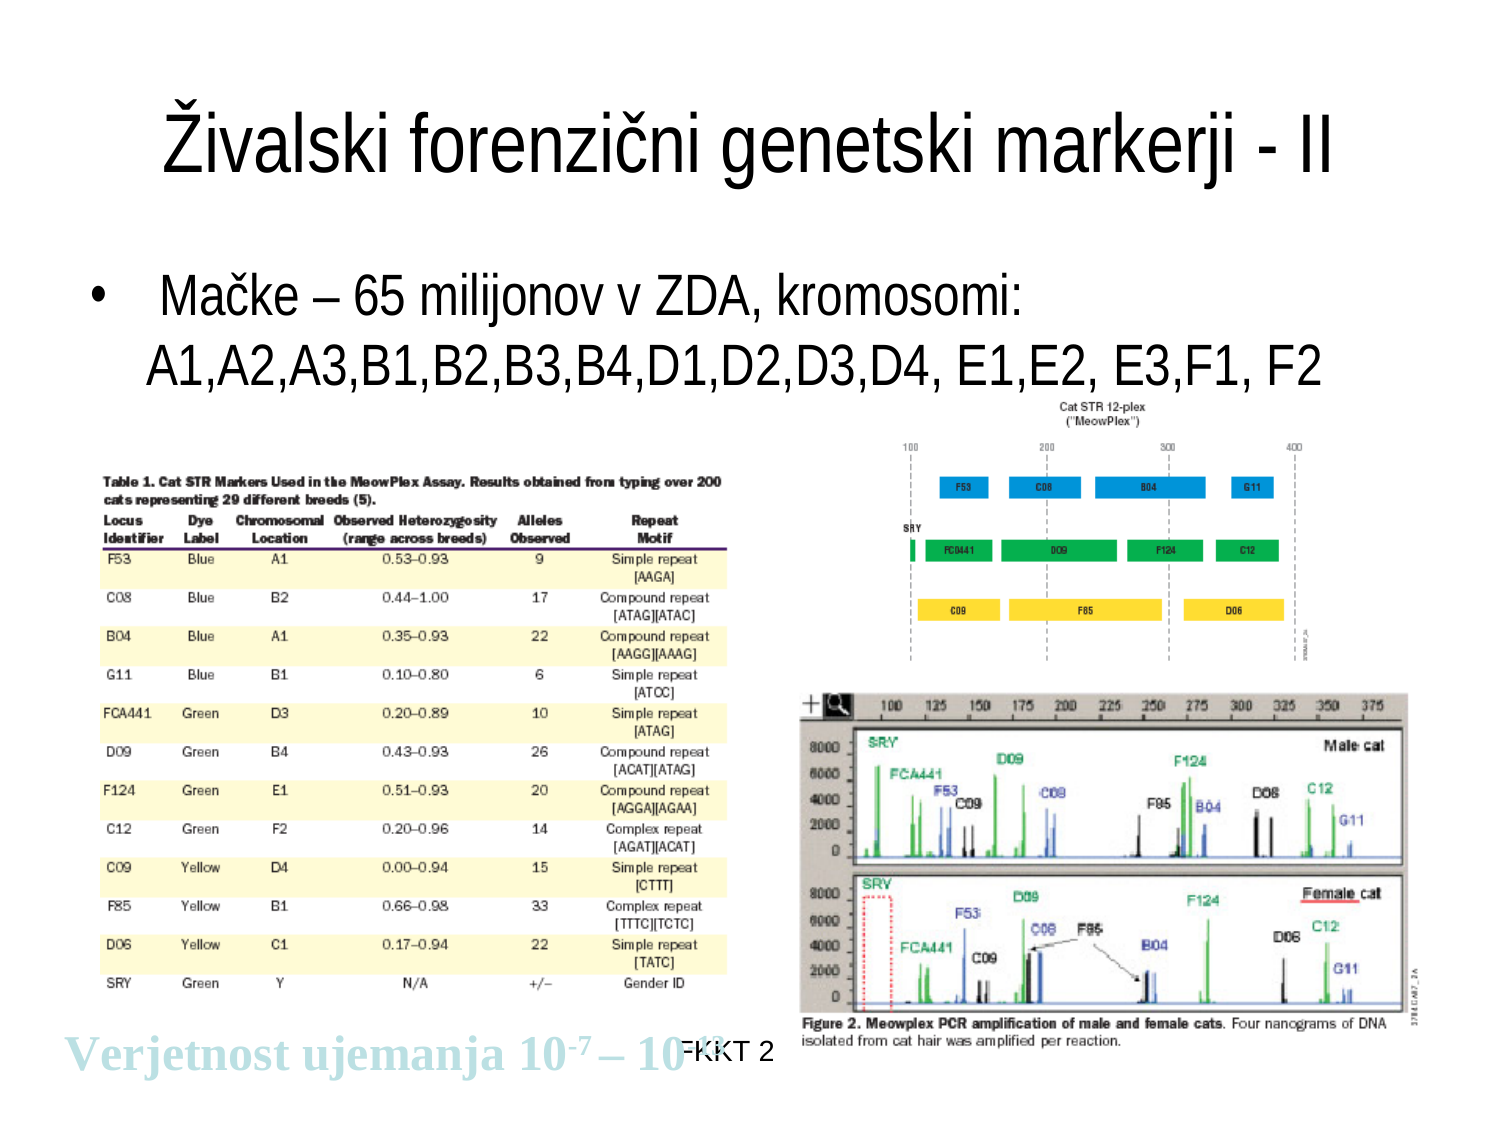

# Živalski forenzični genetski markerji - II
 Mačke – 65 milijonov v ZDA, kromosomi: A1,A2,A3,B1,B2,B3,B4,D1,D2,D3,D4, E1,E2, E3,F1, F2
Verjetnost ujemanja 10-7 – 10-13
FKKT 2011